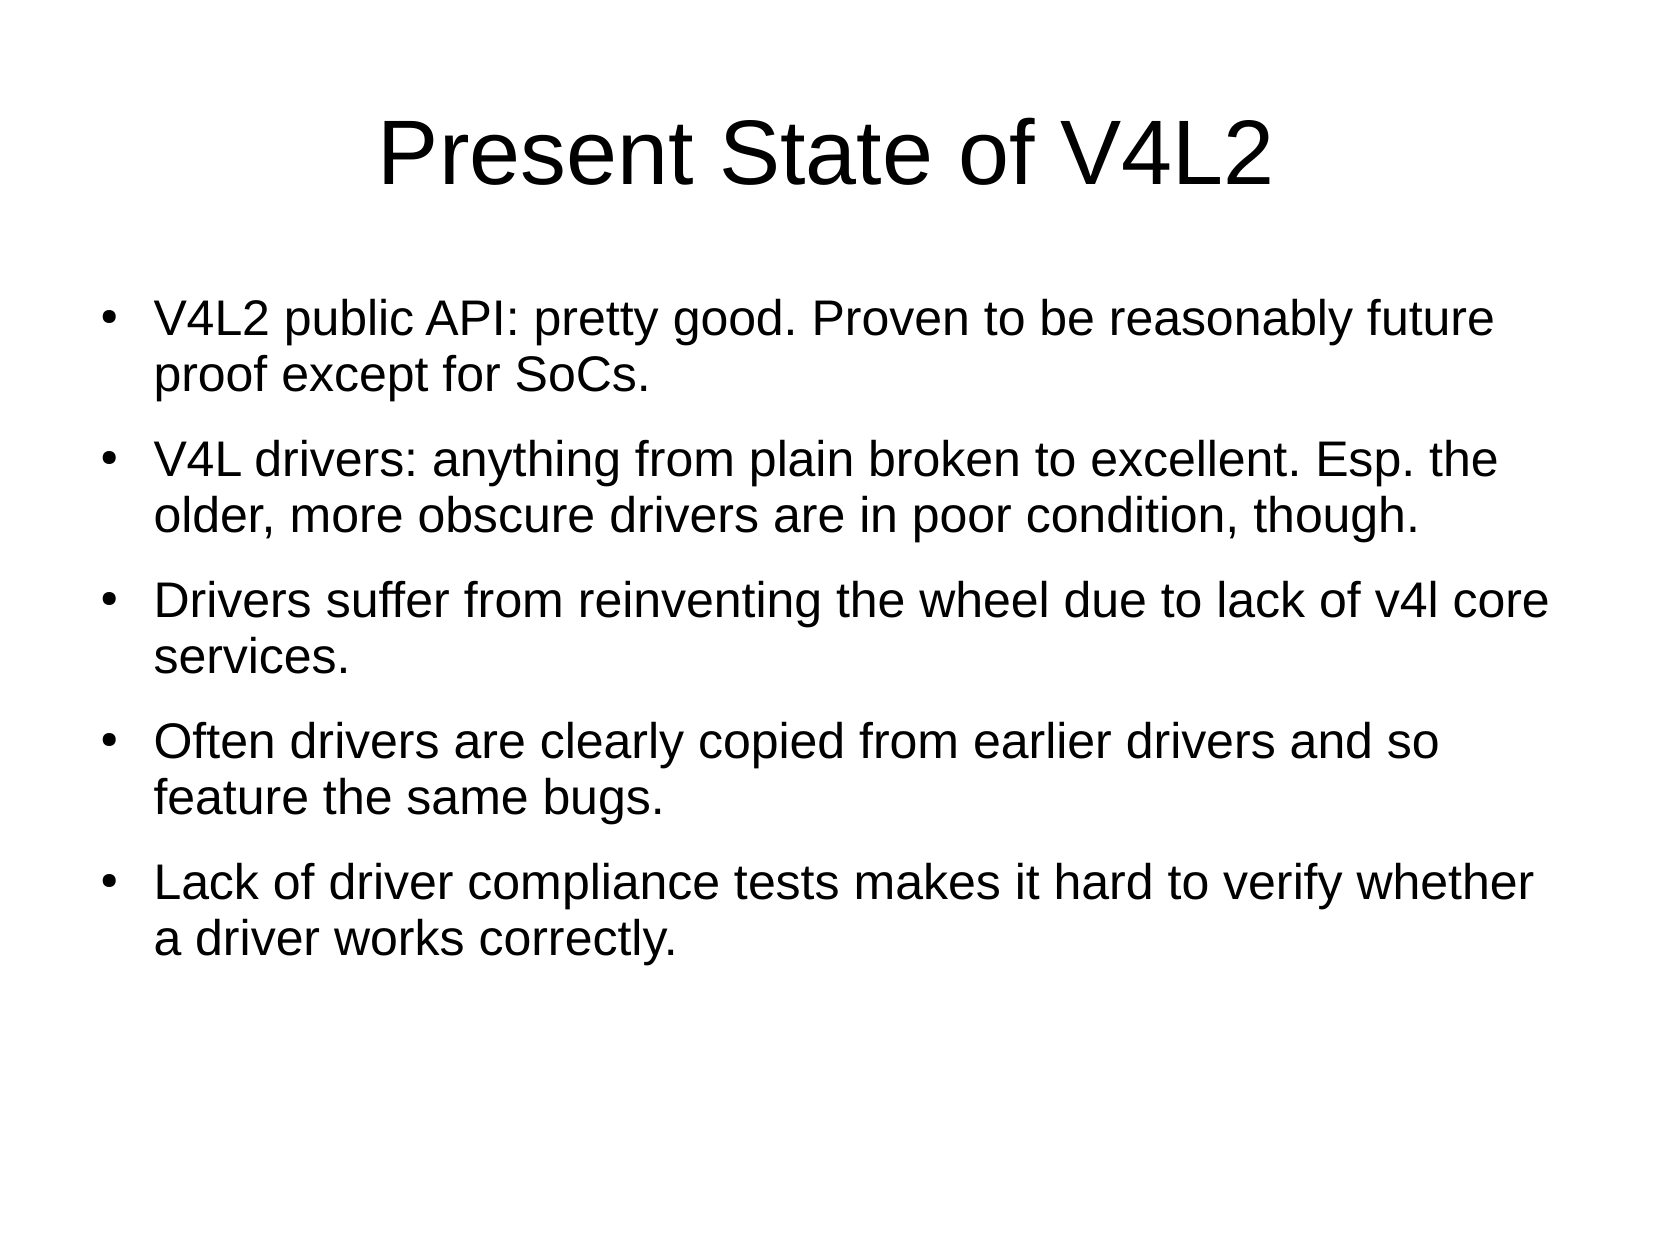

# Present State of V4L2
V4L2 public API: pretty good. Proven to be reasonably future proof except for SoCs.
V4L drivers: anything from plain broken to excellent. Esp. the older, more obscure drivers are in poor condition, though.
Drivers suffer from reinventing the wheel due to lack of v4l core services.
Often drivers are clearly copied from earlier drivers and so feature the same bugs.
Lack of driver compliance tests makes it hard to verify whether a driver works correctly.